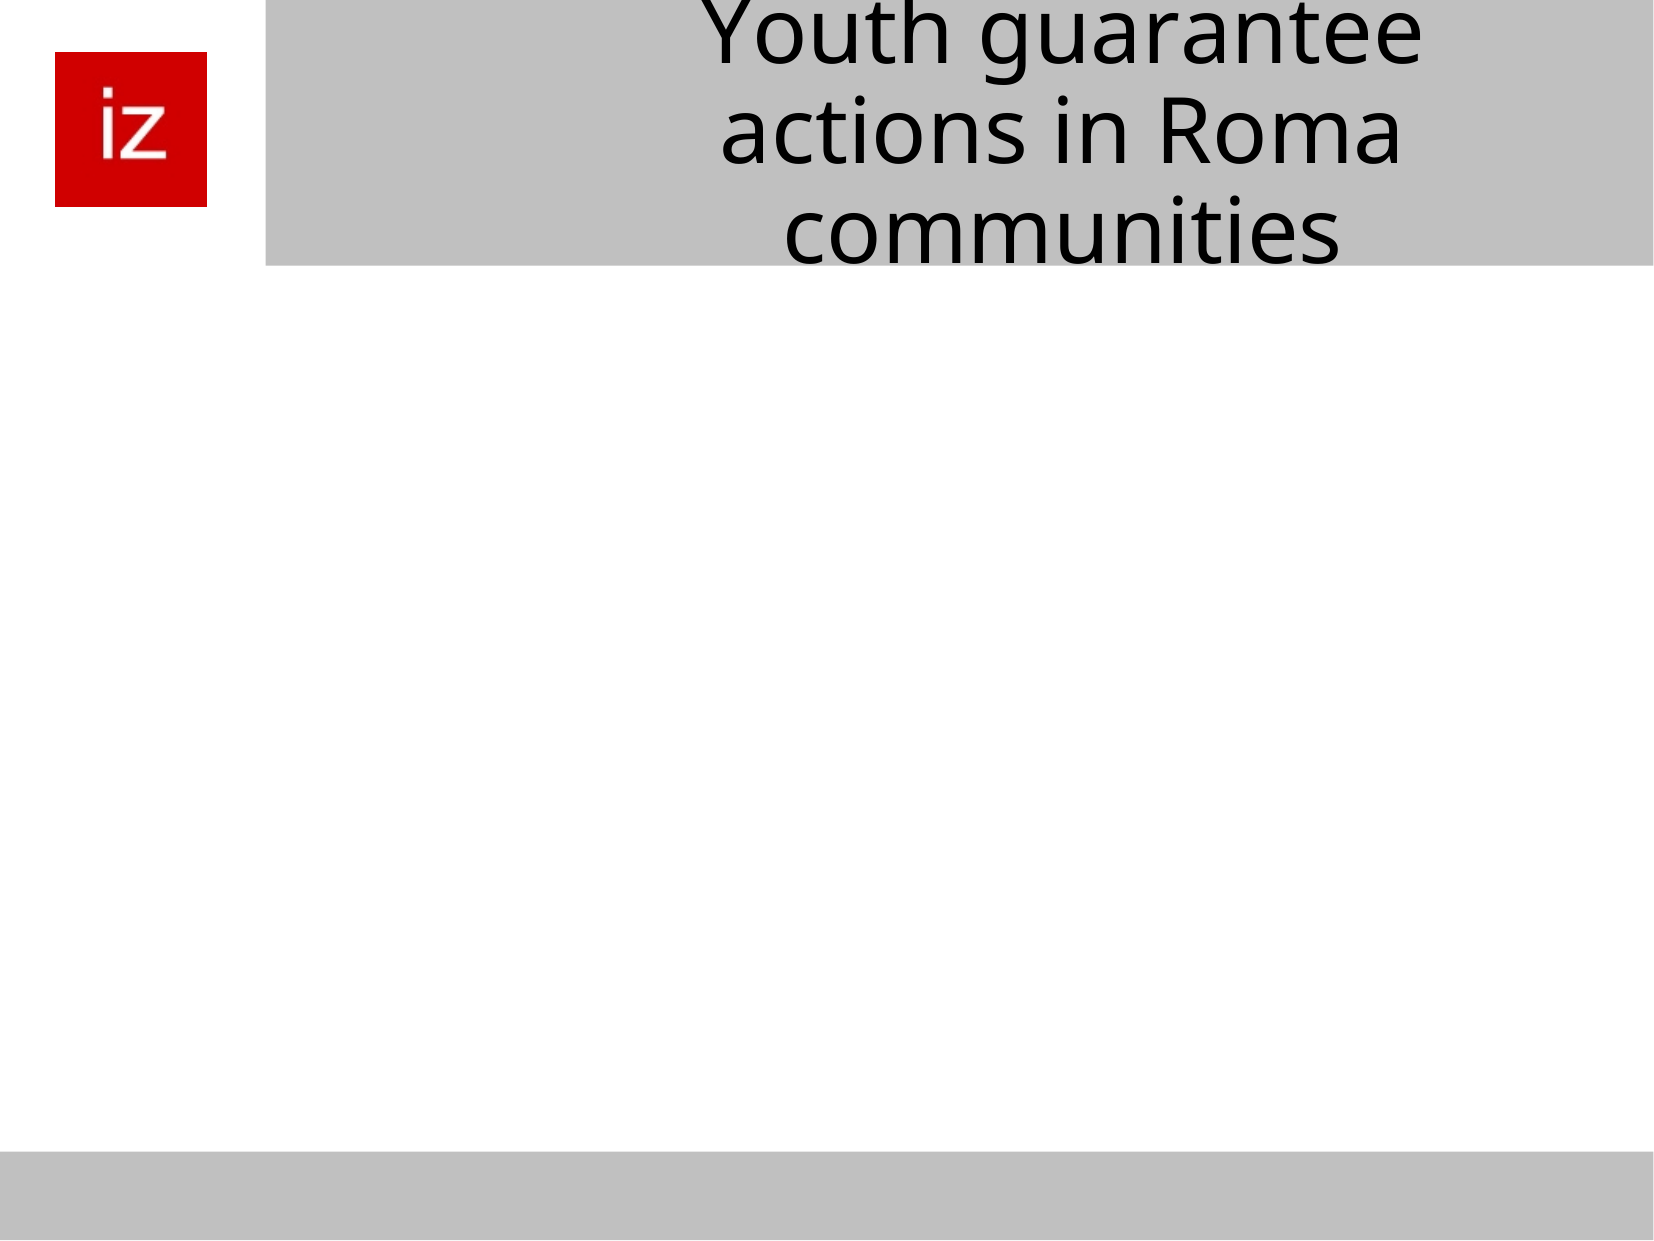

# Youth guarantee actions in Roma communities